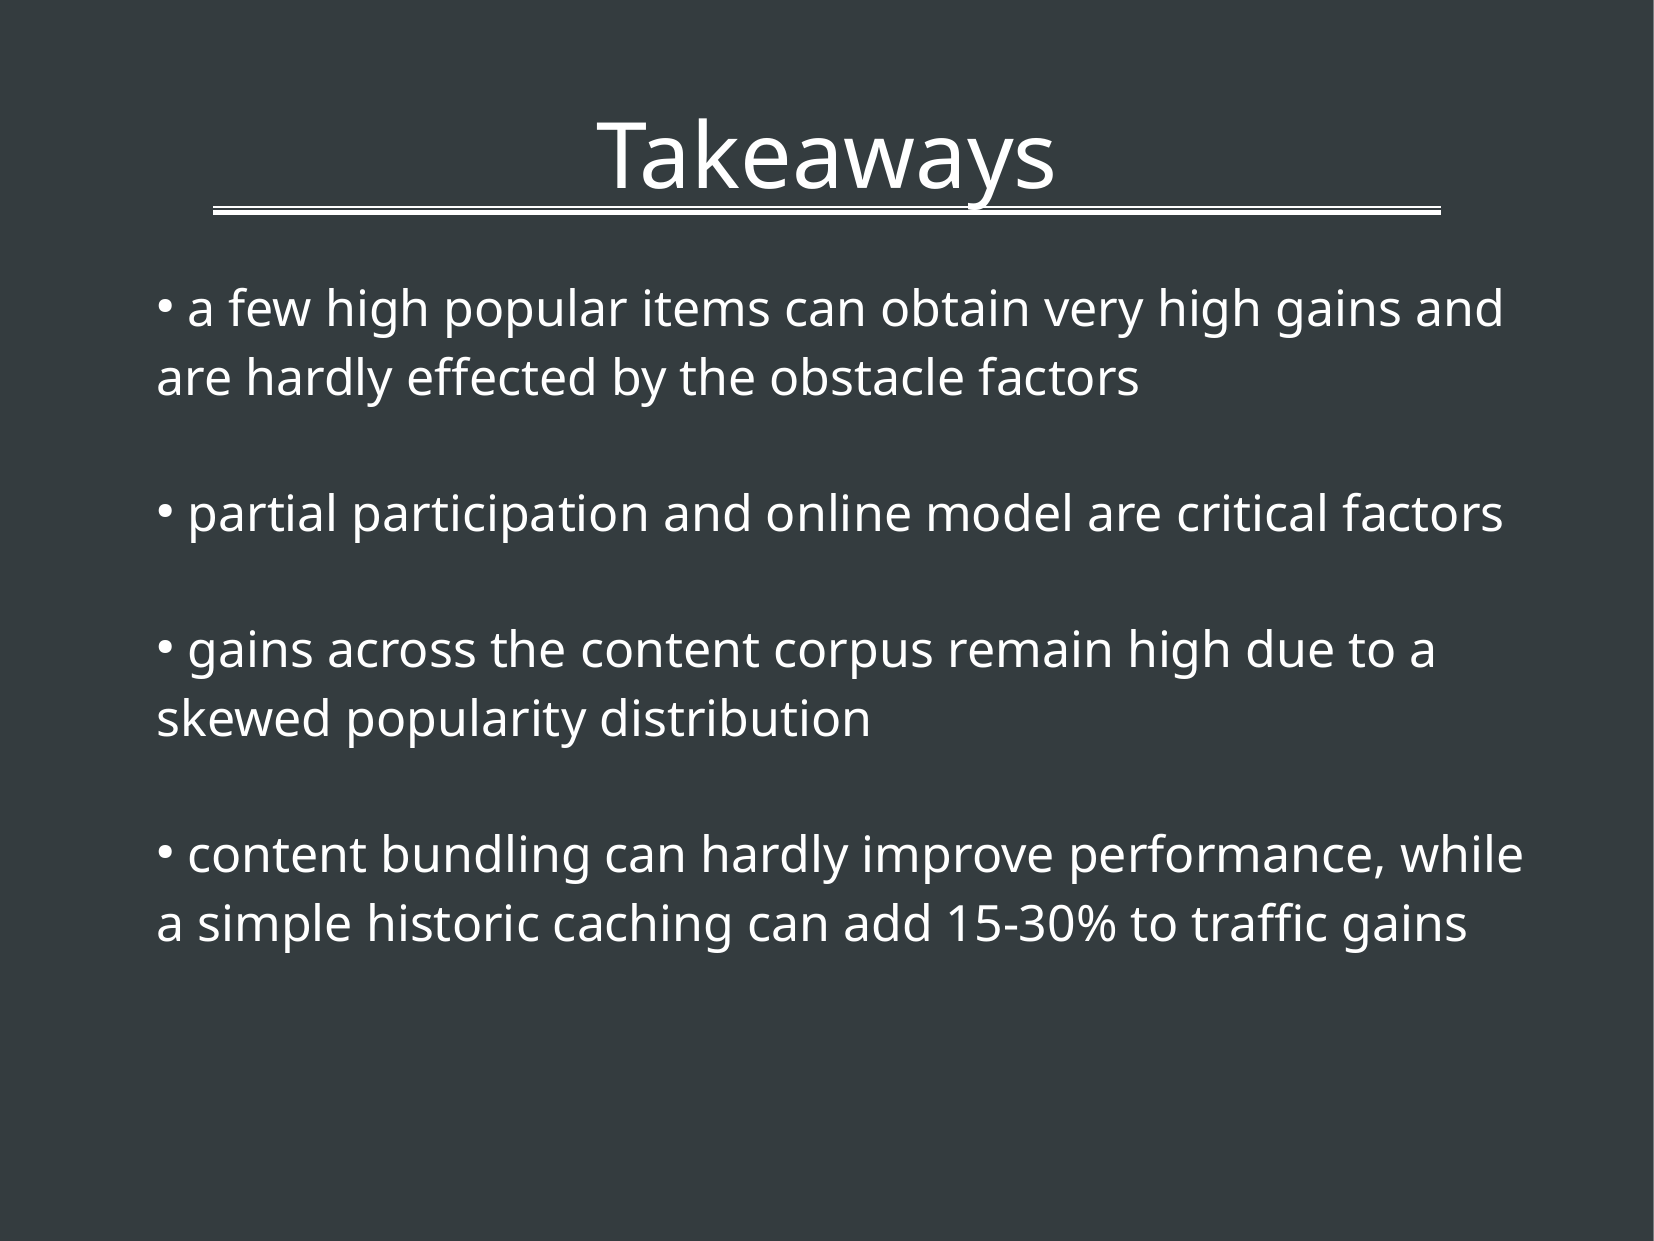

# Takeaways
 a few high popular items can obtain very high gains and are hardly effected by the obstacle factors
 partial participation and online model are critical factors
 gains across the content corpus remain high due to a skewed popularity distribution
 content bundling can hardly improve performance, while a simple historic caching can add 15-30% to traffic gains